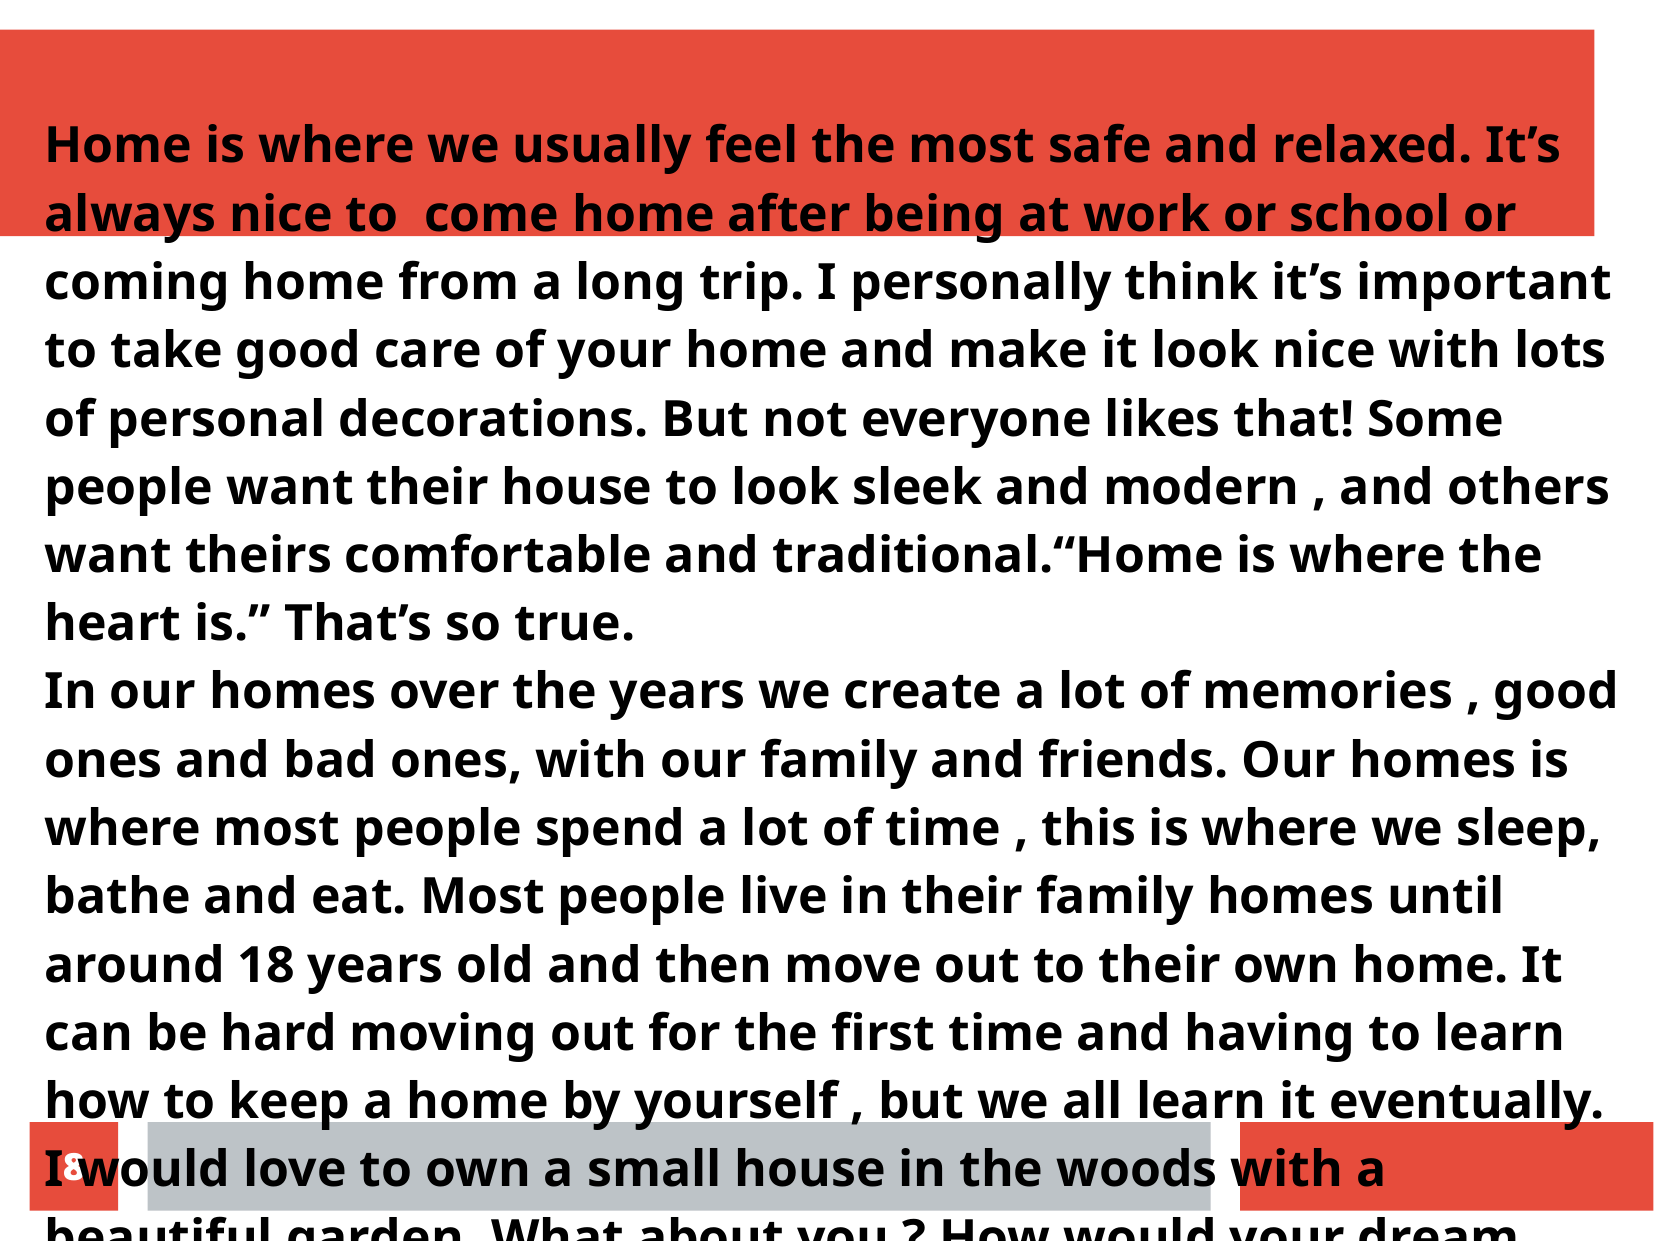

Home is where we usually feel the most safe and relaxed. It’s always nice to come home after being at work or school or coming home from a long trip. I personally think it’s important to take good care of your home and make it look nice with lots of personal decorations. But not everyone likes that! Some people want their house to look sleek and modern , and others want theirs comfortable and traditional.“Home is where the heart is.” That’s so true.
In our homes over the years we create a lot of memories , good ones and bad ones, with our family and friends. Our homes is where most people spend a lot of time , this is where we sleep, bathe and eat. Most people live in their family homes until around 18 years old and then move out to their own home. It can be hard moving out for the first time and having to learn how to keep a home by yourself , but we all learn it eventually. I would love to own a small house in the woods with a beautiful garden. What about you ? How would your dream home look like?
8